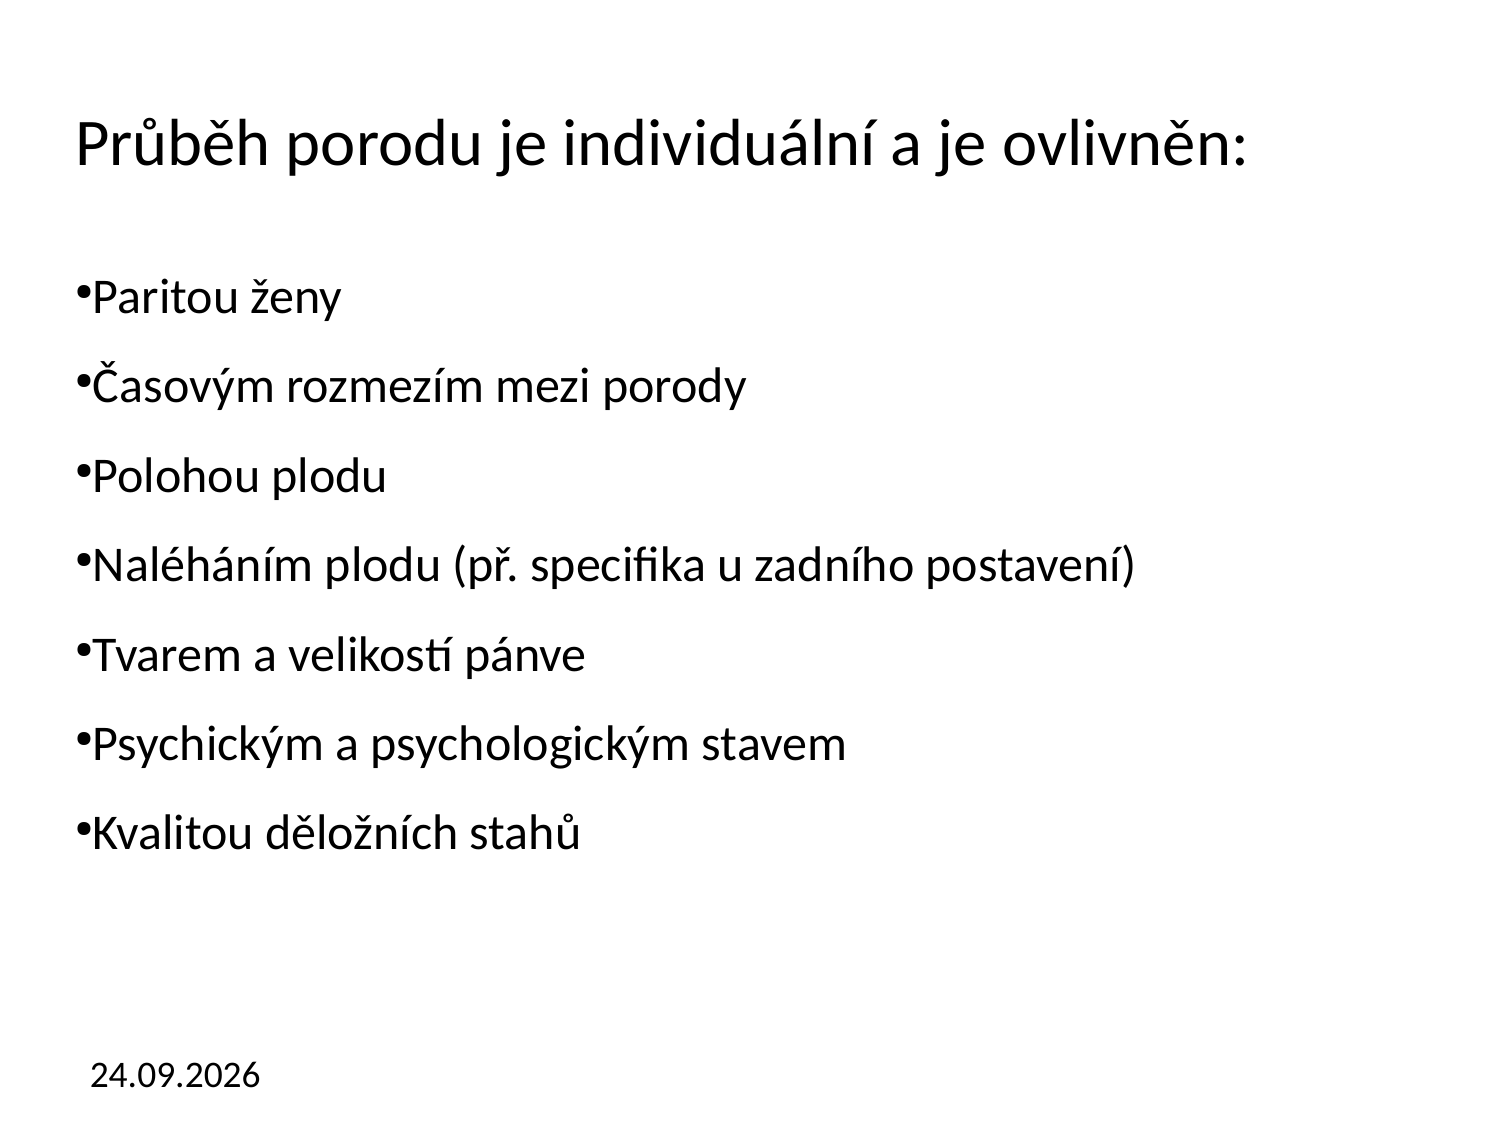

# Průběh porodu je individuální a je ovlivněn:
Paritou ženy
Časovým rozmezím mezi porody
Polohou plodu
Naléháním plodu (př. specifika u zadního postavení)
Tvarem a velikostí pánve
Psychickým a psychologickým stavem
Kvalitou děložních stahů